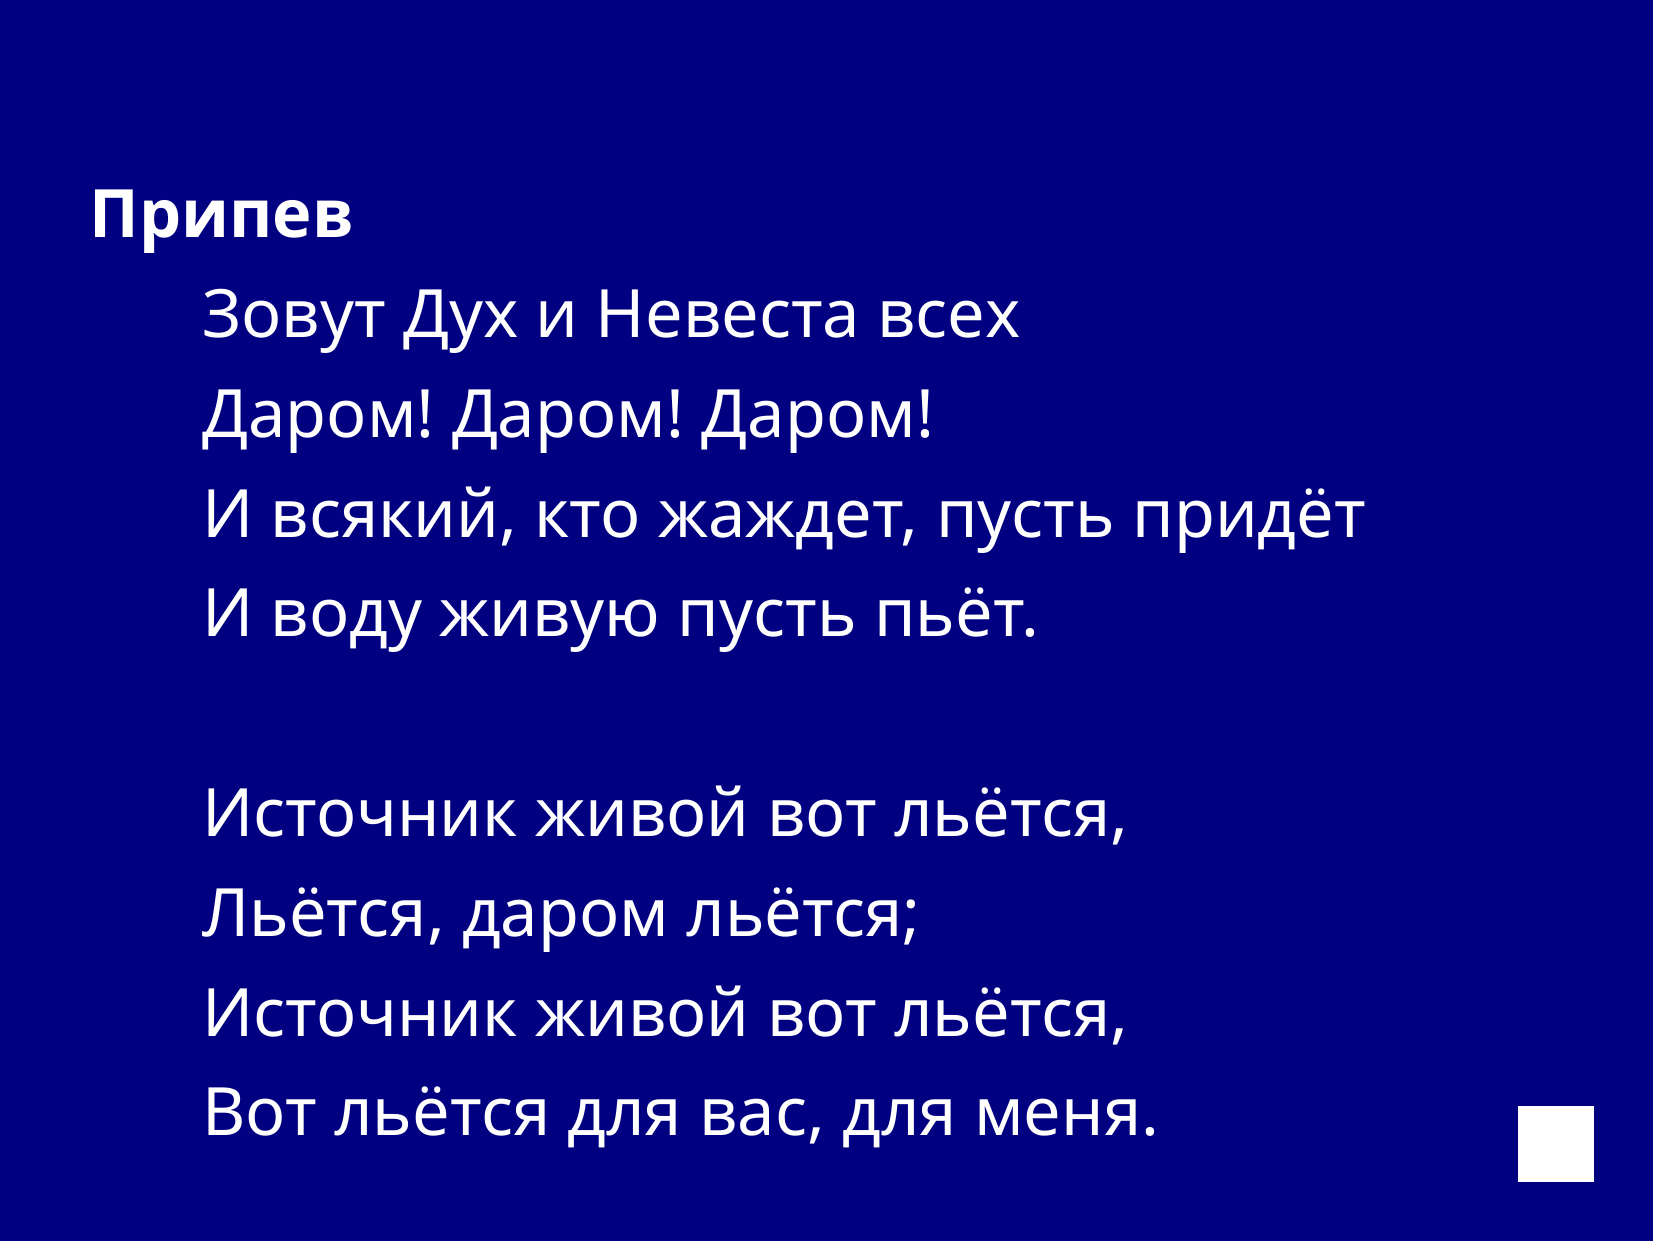

Припев
	Зовут Дух и Невеста всех
	Даром! Даром! Даром!
	И всякий, кто жаждет, пусть придёт
	И воду живую пусть пьёт.
	Источник живой вот льётся,
	Льётся, даром льётся;
	Источник живой вот льётся,
	Вот льётся для вас, для меня.